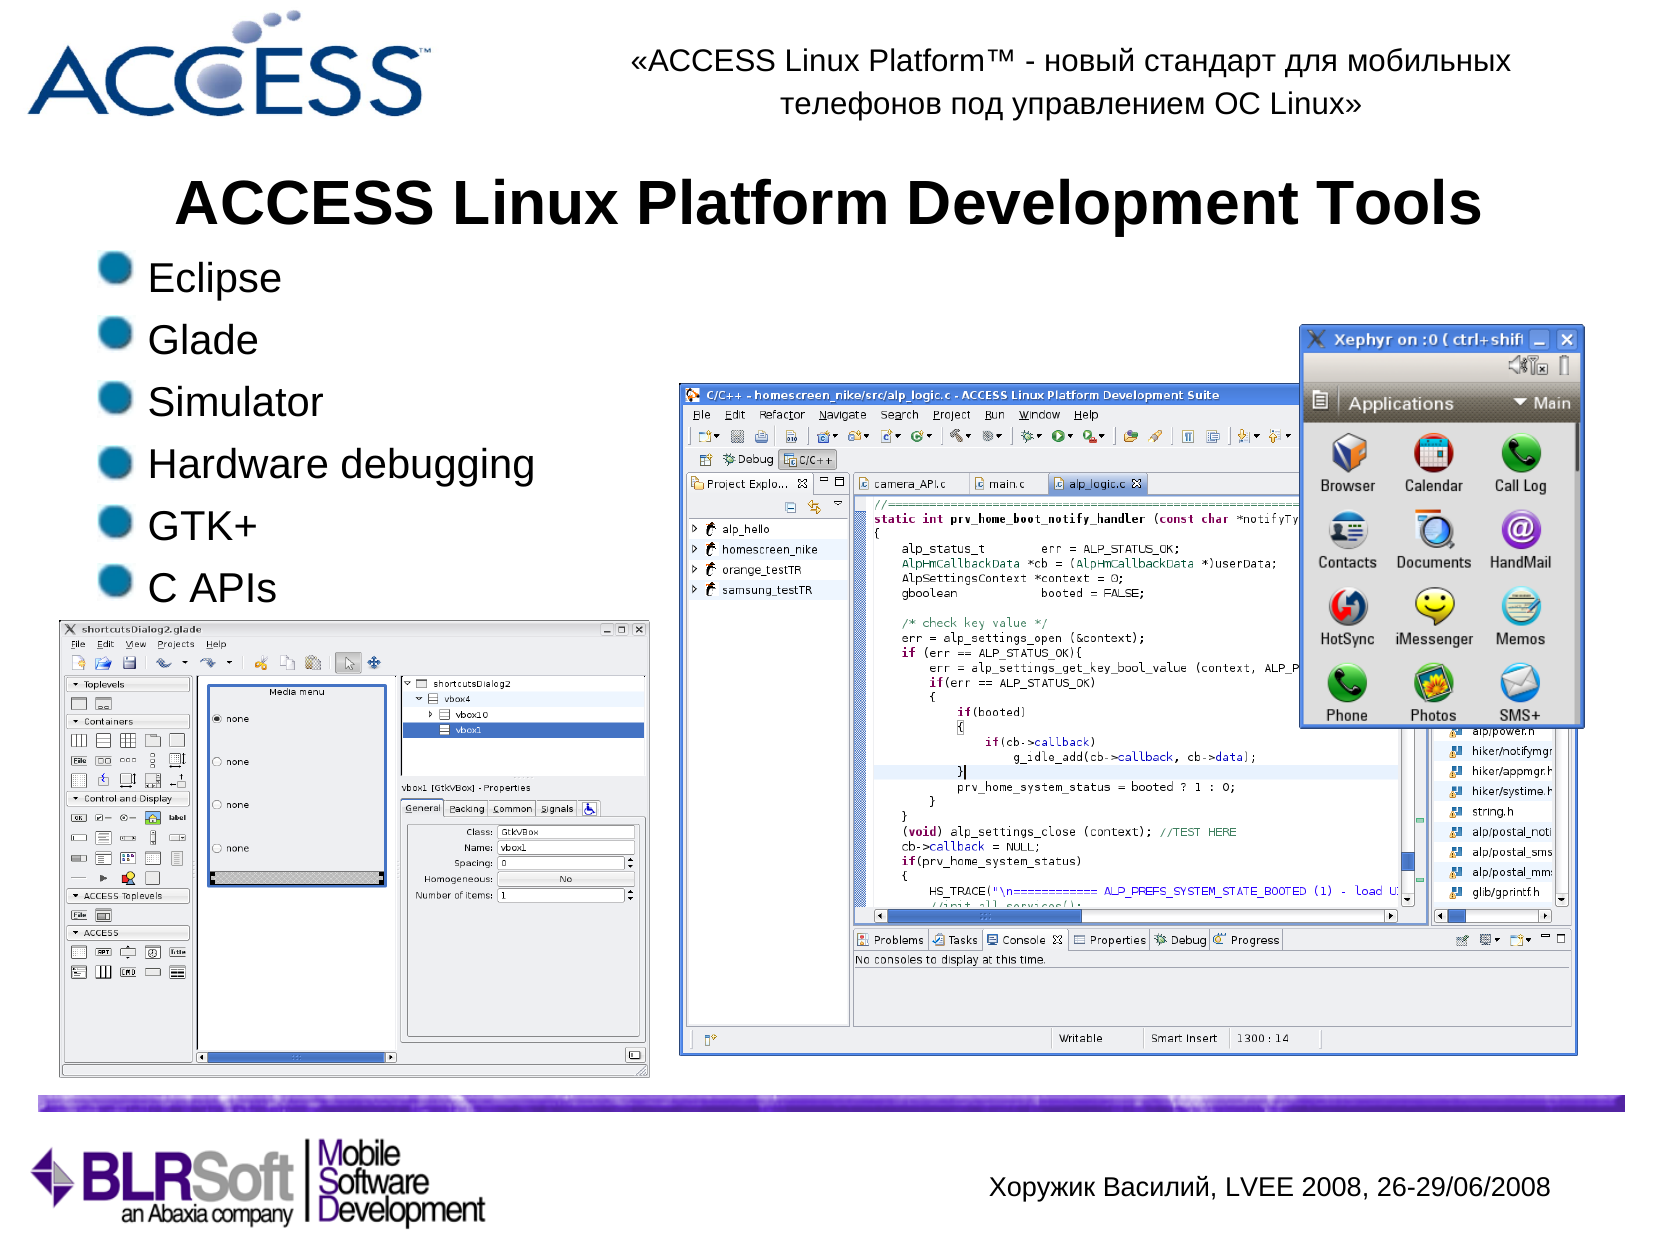

# «ACCESS Linux Platform™ - новый стандарт для мобильных телефонов под управлением ОС Linux»
ACCESS Linux Platform Development Tools
Eclipse
Glade
Simulator
Hardware debugging
GTK+
C APIs
Хоружик Василий, LVEE 2008, 26-29/06/2008